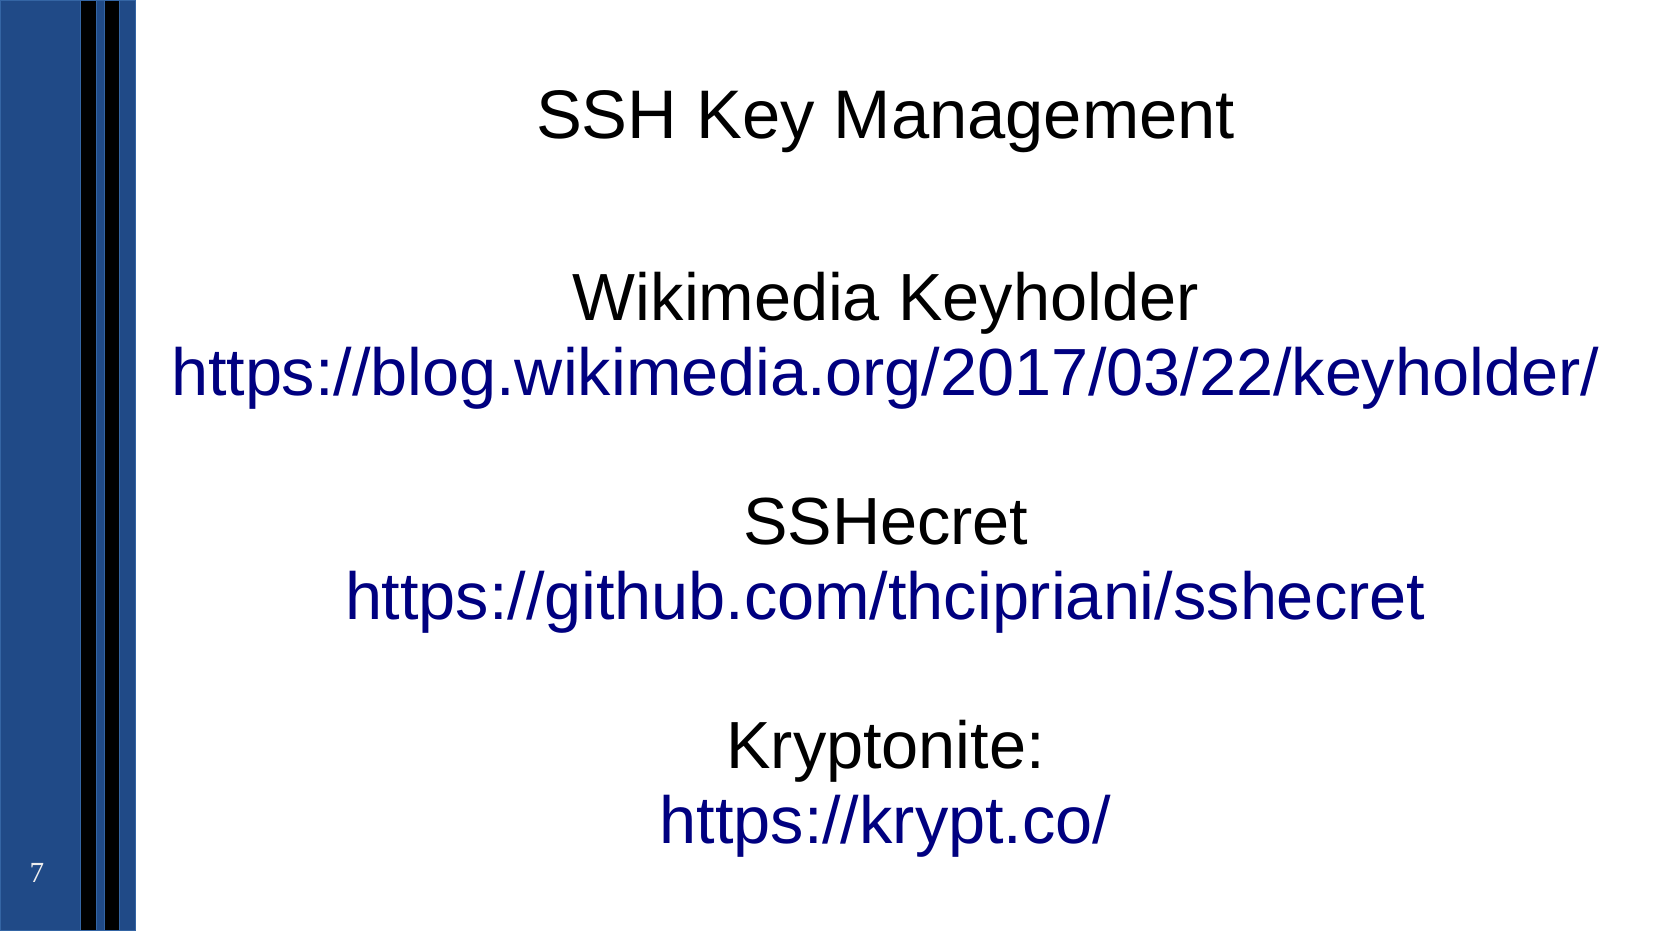

# SSH Key Management
Wikimedia Keyholder
https://blog.wikimedia.org/2017/03/22/keyholder/
SSHecret
https://github.com/thcipriani/sshecret
Kryptonite:
https://krypt.co/
7